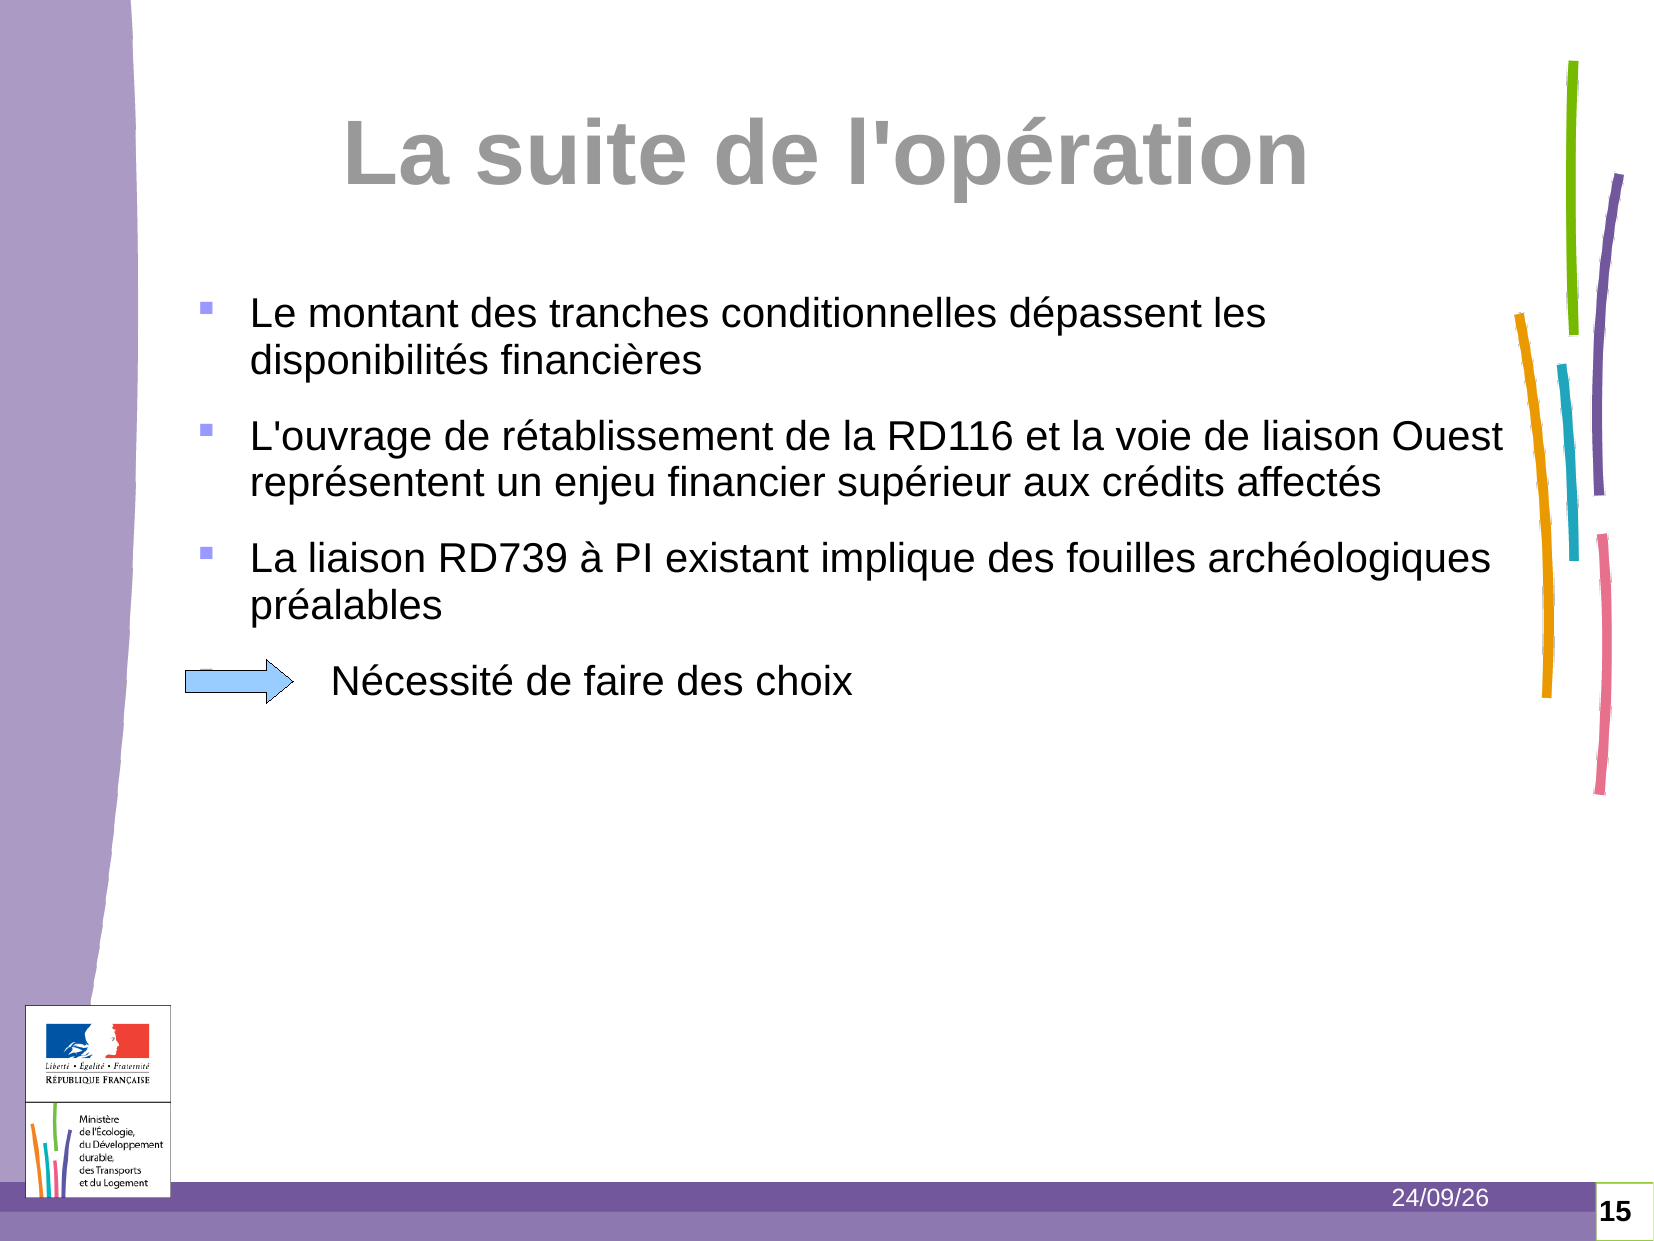

# La suite de l'opération
Le montant des tranches conditionnelles dépassent les disponibilités financières
L'ouvrage de rétablissement de la RD116 et la voie de liaison Ouest représentent un enjeu financier supérieur aux crédits affectés
La liaison RD739 à PI existant implique des fouilles archéologiques préalables
 Nécessité de faire des choix
15